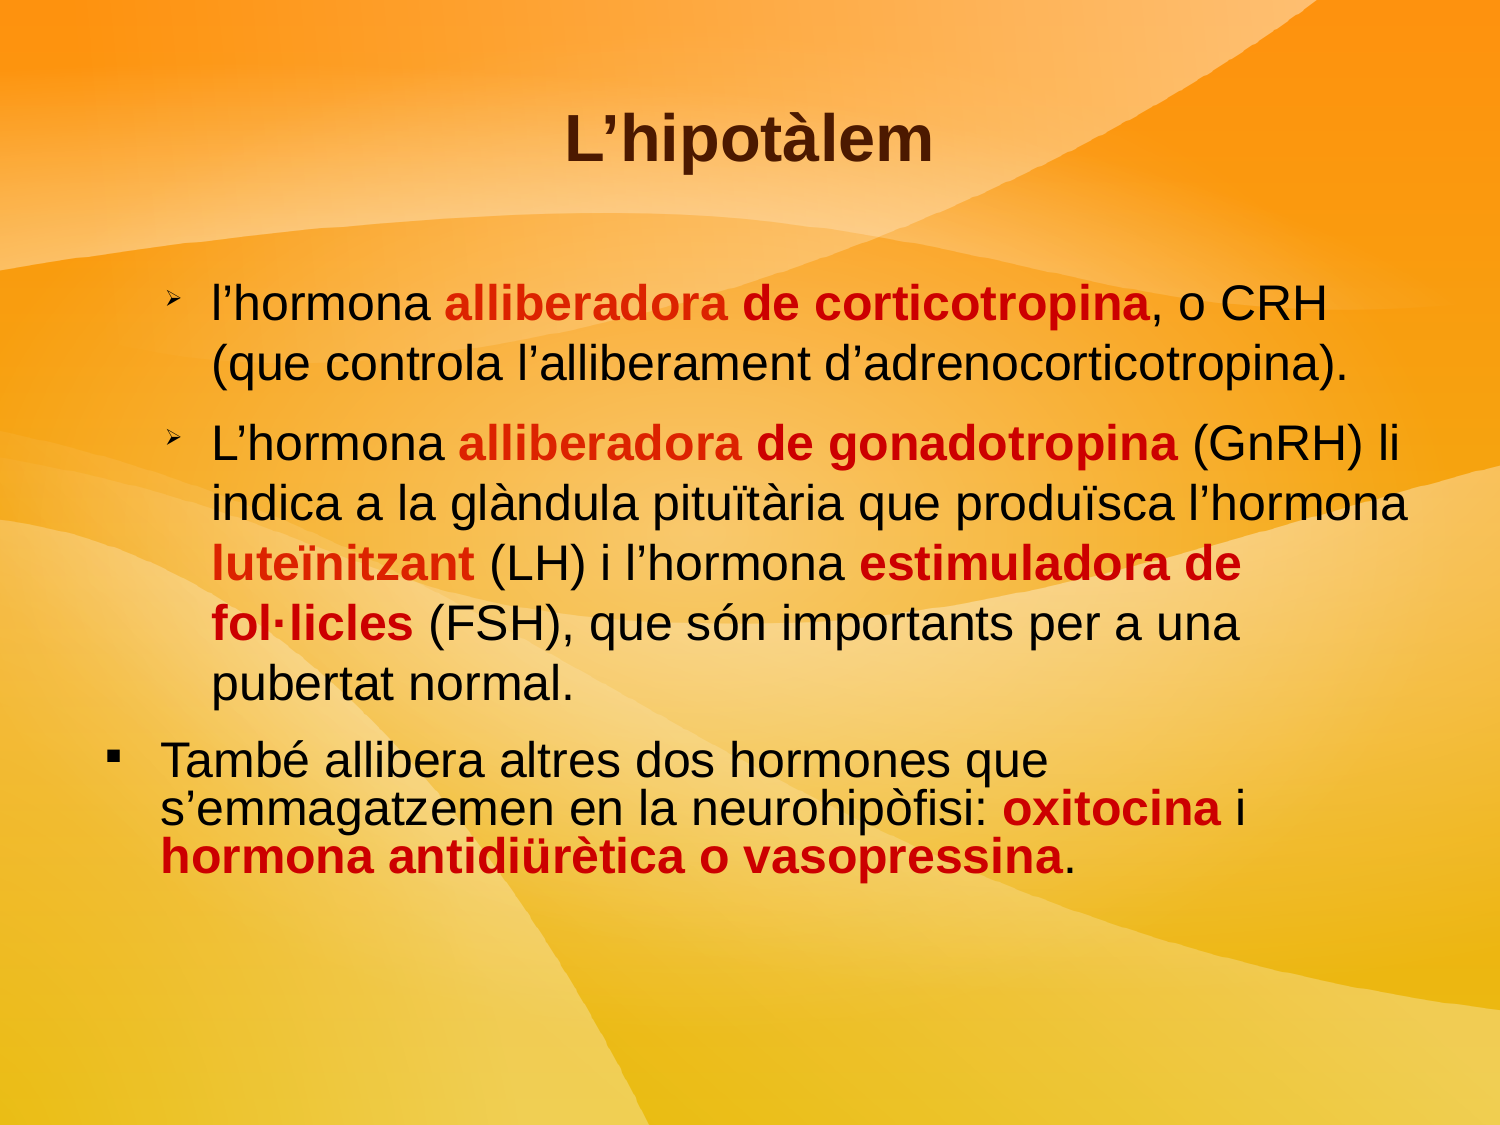

# L’hipotàlem
l’hormona alliberadora de corticotropina, o CRH (que controla l’alliberament d’adrenocorticotropina).
L’hormona alliberadora de gonadotropina (GnRH) li indica a la glàndula pituïtària que produïsca l’hormona luteïnitzant (LH) i l’hormona estimuladora de fol·licles (FSH), que són importants per a una pubertat normal.
També allibera altres dos hormones que s’emmagatzemen en la neurohipòfisi: oxitocina i hormona antidiürètica o vasopressina.